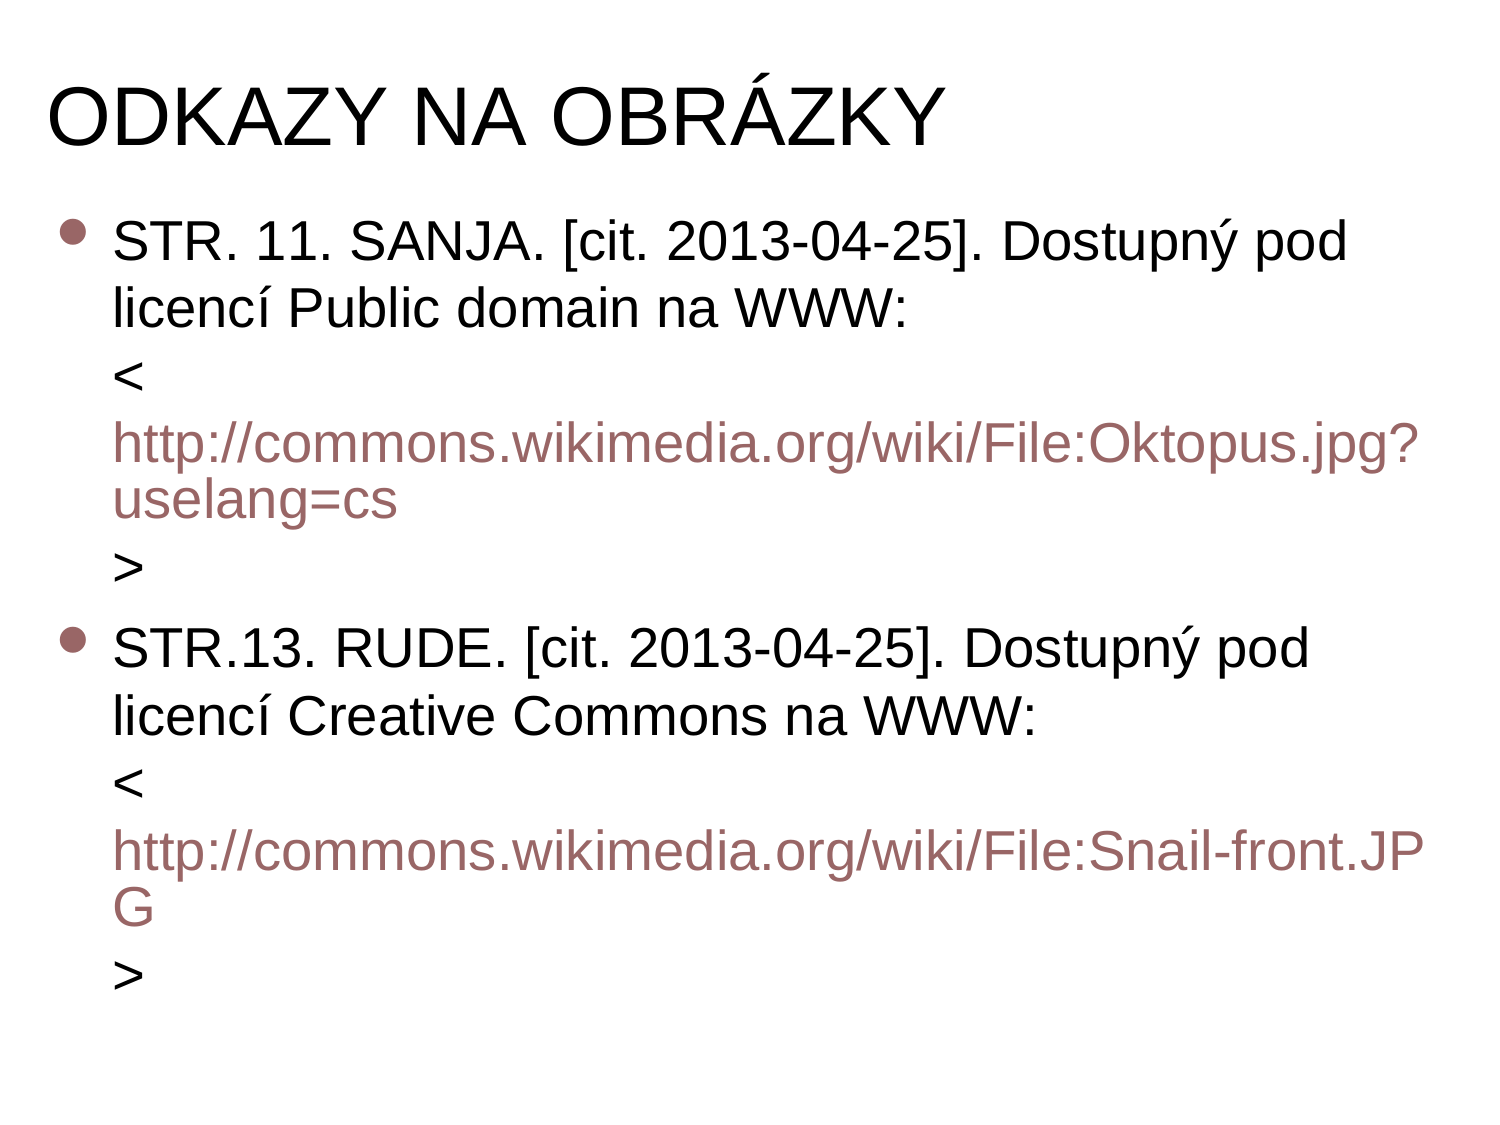

# ODKAZY NA OBRÁZKY
STR. 11. SANJA. [cit. 2013-04-25]. Dostupný pod licencí Public domain na WWW:
<http://commons.wikimedia.org/wiki/File:Oktopus.jpg?uselang=cs>
STR.13. RUDE. [cit. 2013-04-25]. Dostupný pod licencí Creative Commons na WWW:
<http://commons.wikimedia.org/wiki/File:Snail-front.JPG>